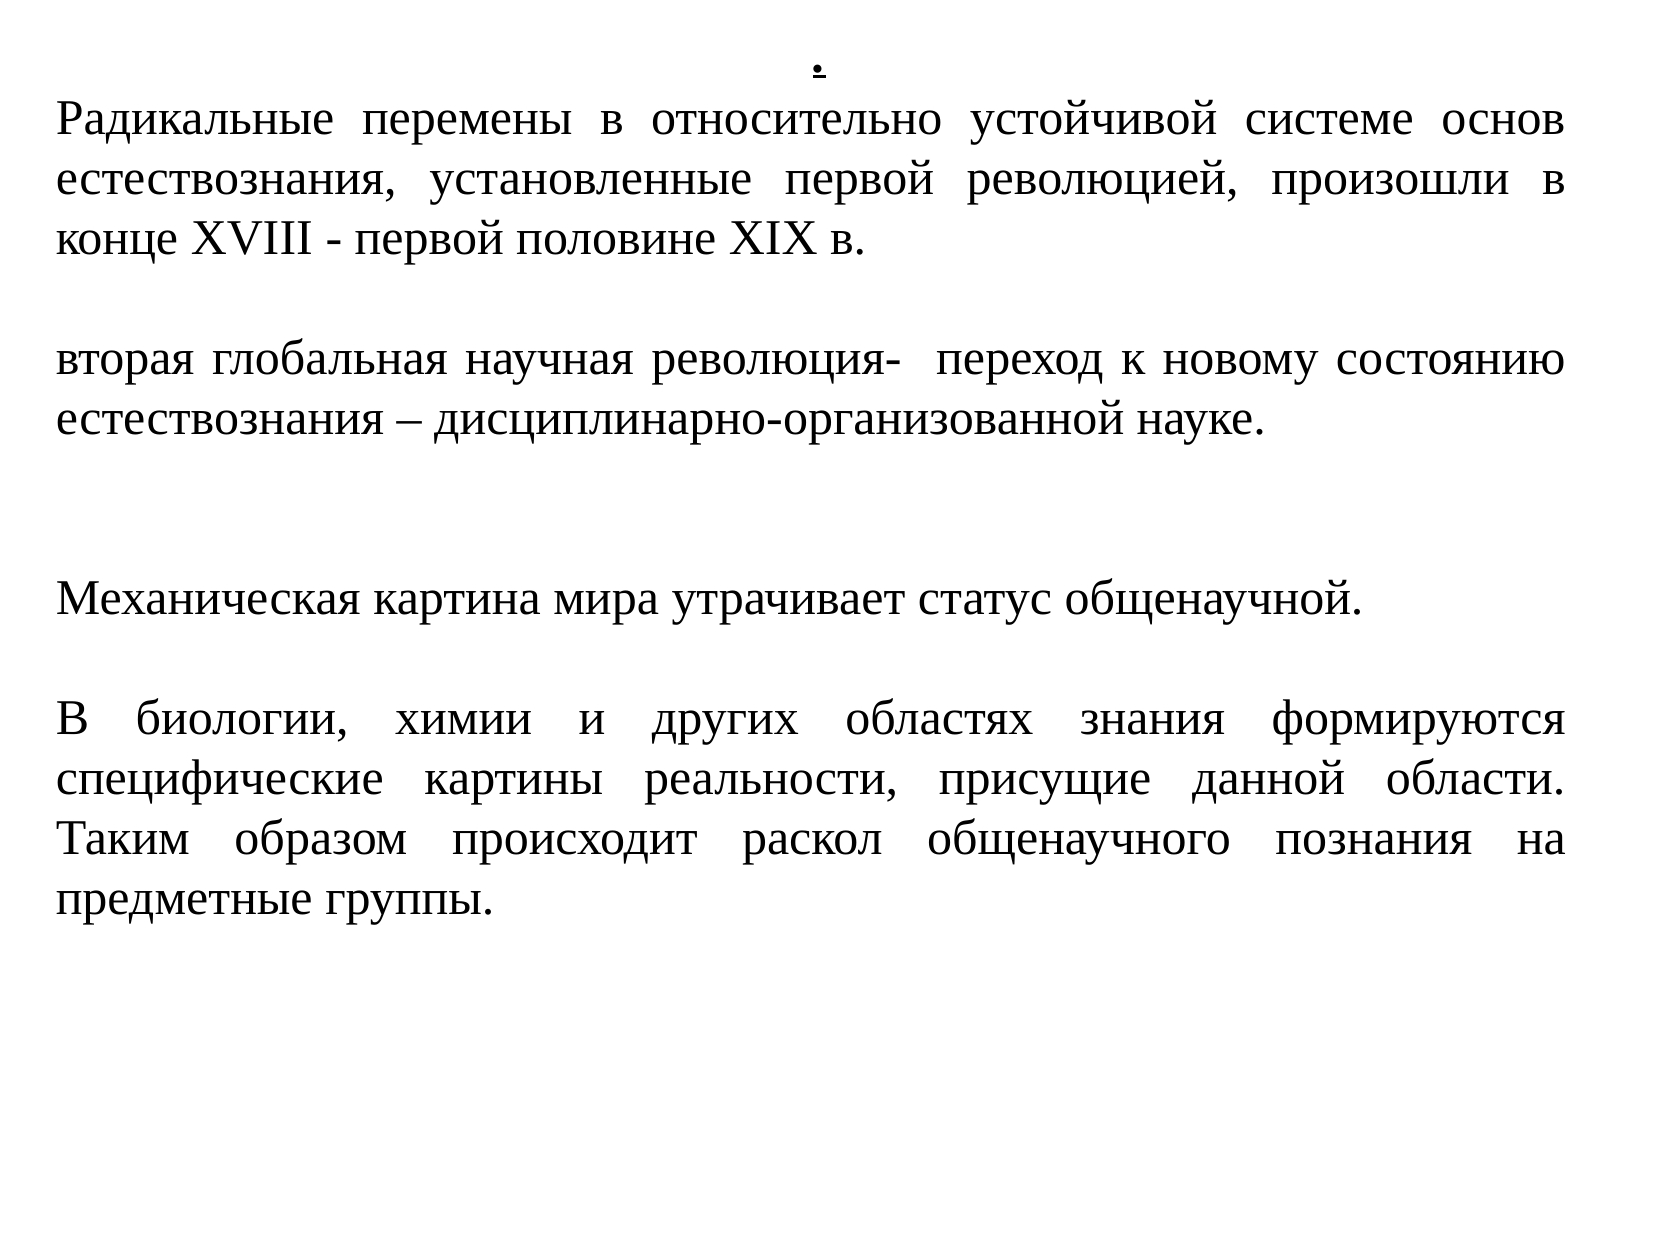

Вторая глобальная революция.
Радикальные перемены в относительно устойчивой системе основ естествознания, установленные первой революцией, произошли в конце XVIII - первой половине XIX в.
вторая глобальная научная революция- переход к новому состоянию естествознания – дисциплинарно-организованной науке.
Механическая картина мира утрачивает статус общенаучной.
В биологии, химии и других областях знания формируются специфические картины реальности, присущие данной области. Таким образом происходит раскол общенаучного познания на предметные группы.